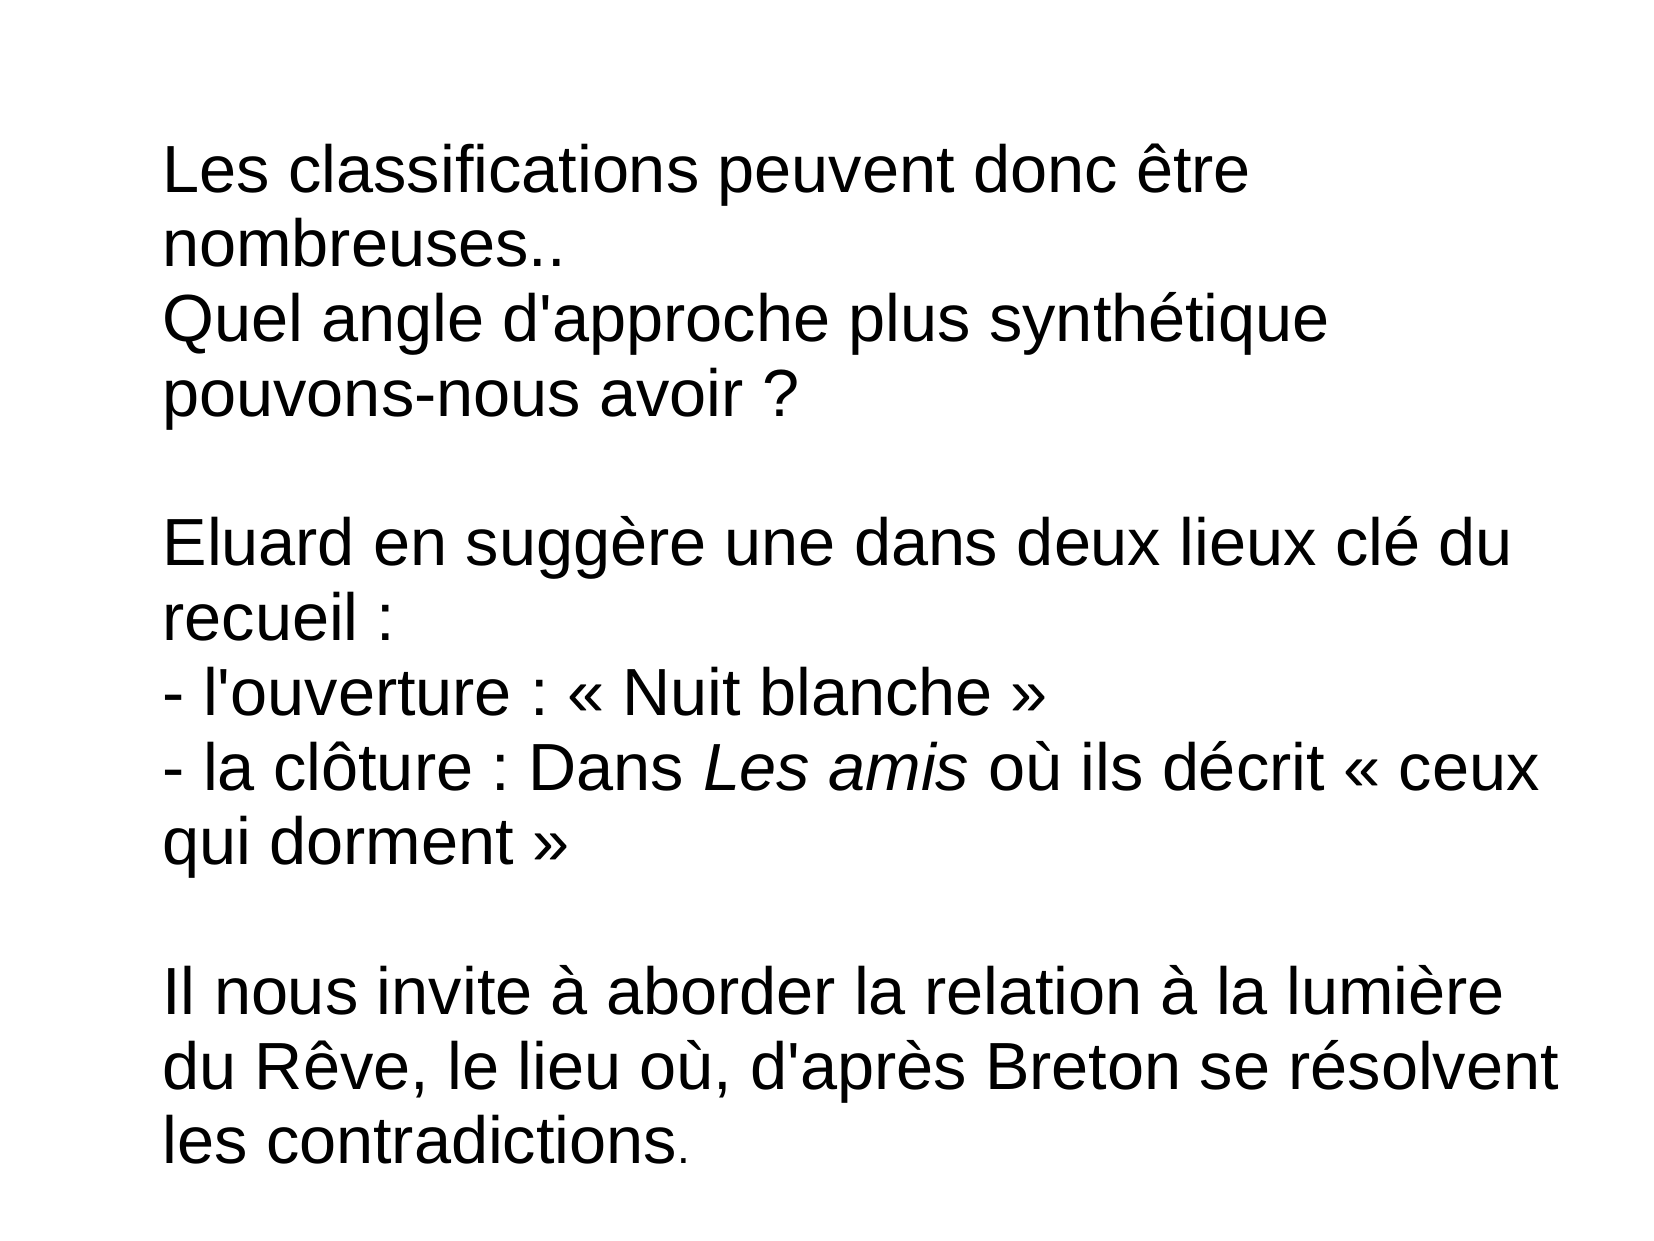

Les classifications peuvent donc être nombreuses..
Quel angle d'approche plus synthétique pouvons-nous avoir ?
Eluard en suggère une dans deux lieux clé du recueil :
- l'ouverture : « Nuit blanche »
- la clôture : Dans Les amis où ils décrit « ceux qui dorment »
Il nous invite à aborder la relation à la lumière du Rêve, le lieu où, d'après Breton se résolvent les contradictions.